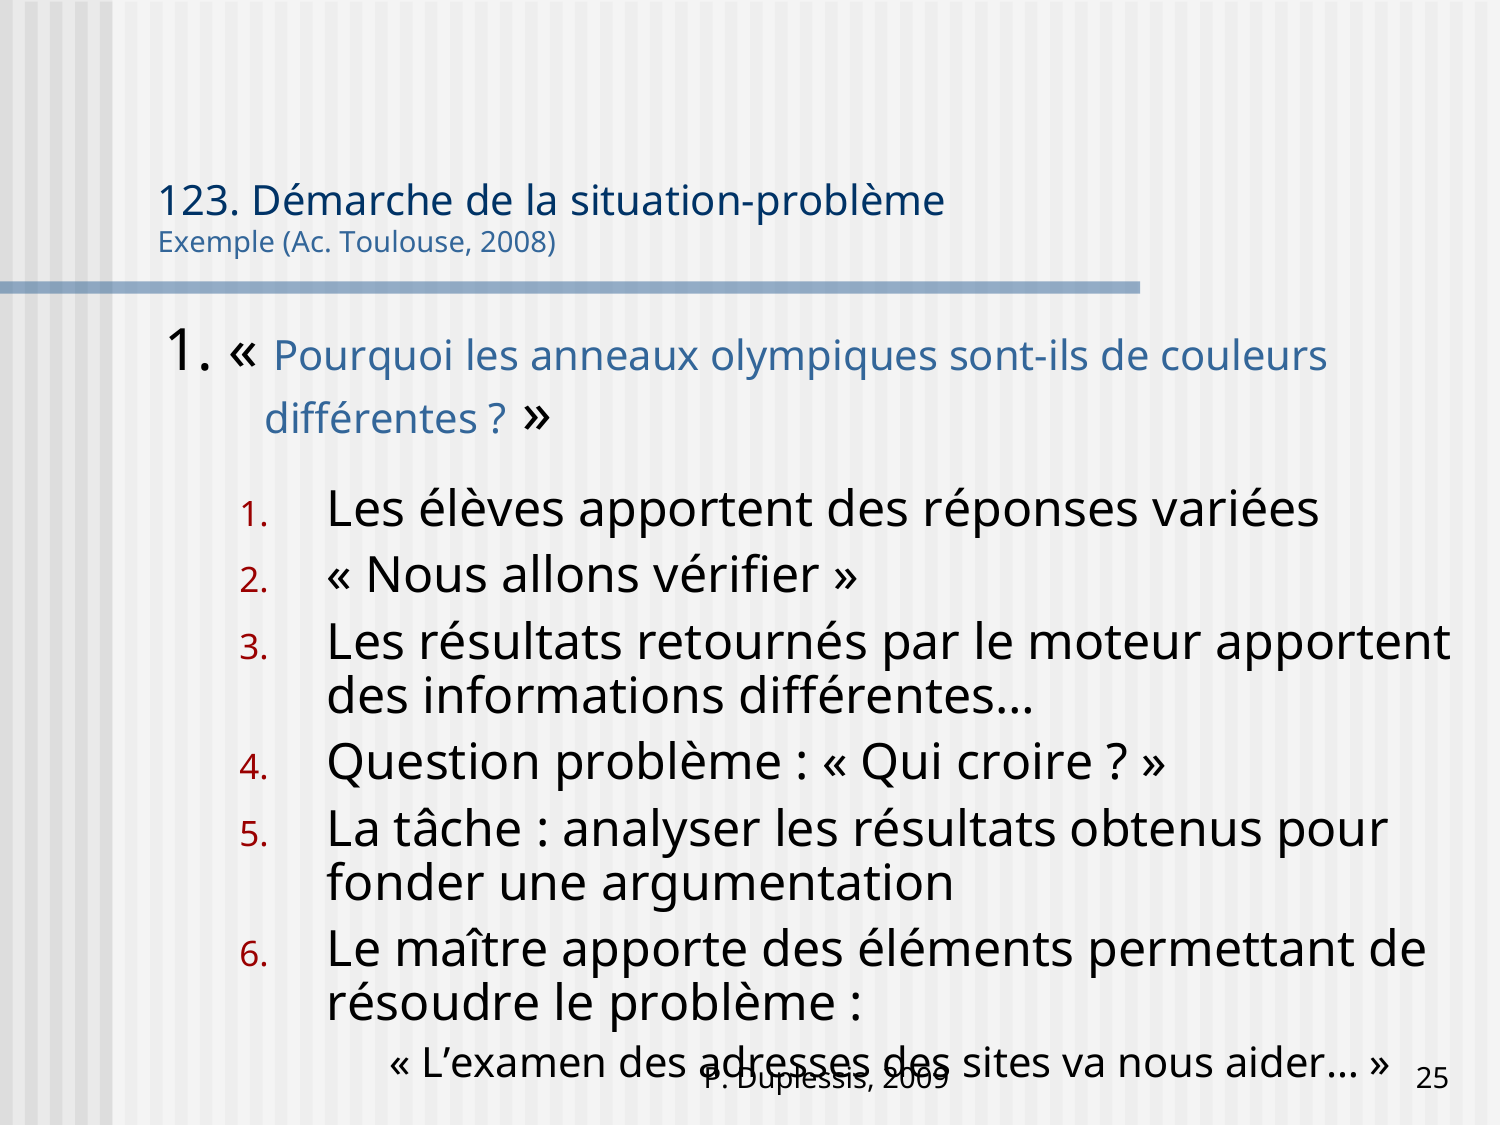

# 123. Démarche de la situation-problème Exemple (Ac. Toulouse, 2008)
1. « Pourquoi les anneaux olympiques sont-ils de couleurs différentes ? »
Les élèves apportent des réponses variées
« Nous allons vérifier »
Les résultats retournés par le moteur apportent des informations différentes…
Question problème : « Qui croire ? »
La tâche : analyser les résultats obtenus pour fonder une argumentation
Le maître apporte des éléments permettant de résoudre le problème :
	« L’examen des adresses des sites va nous aider… »
P. Duplessis, 2009
25